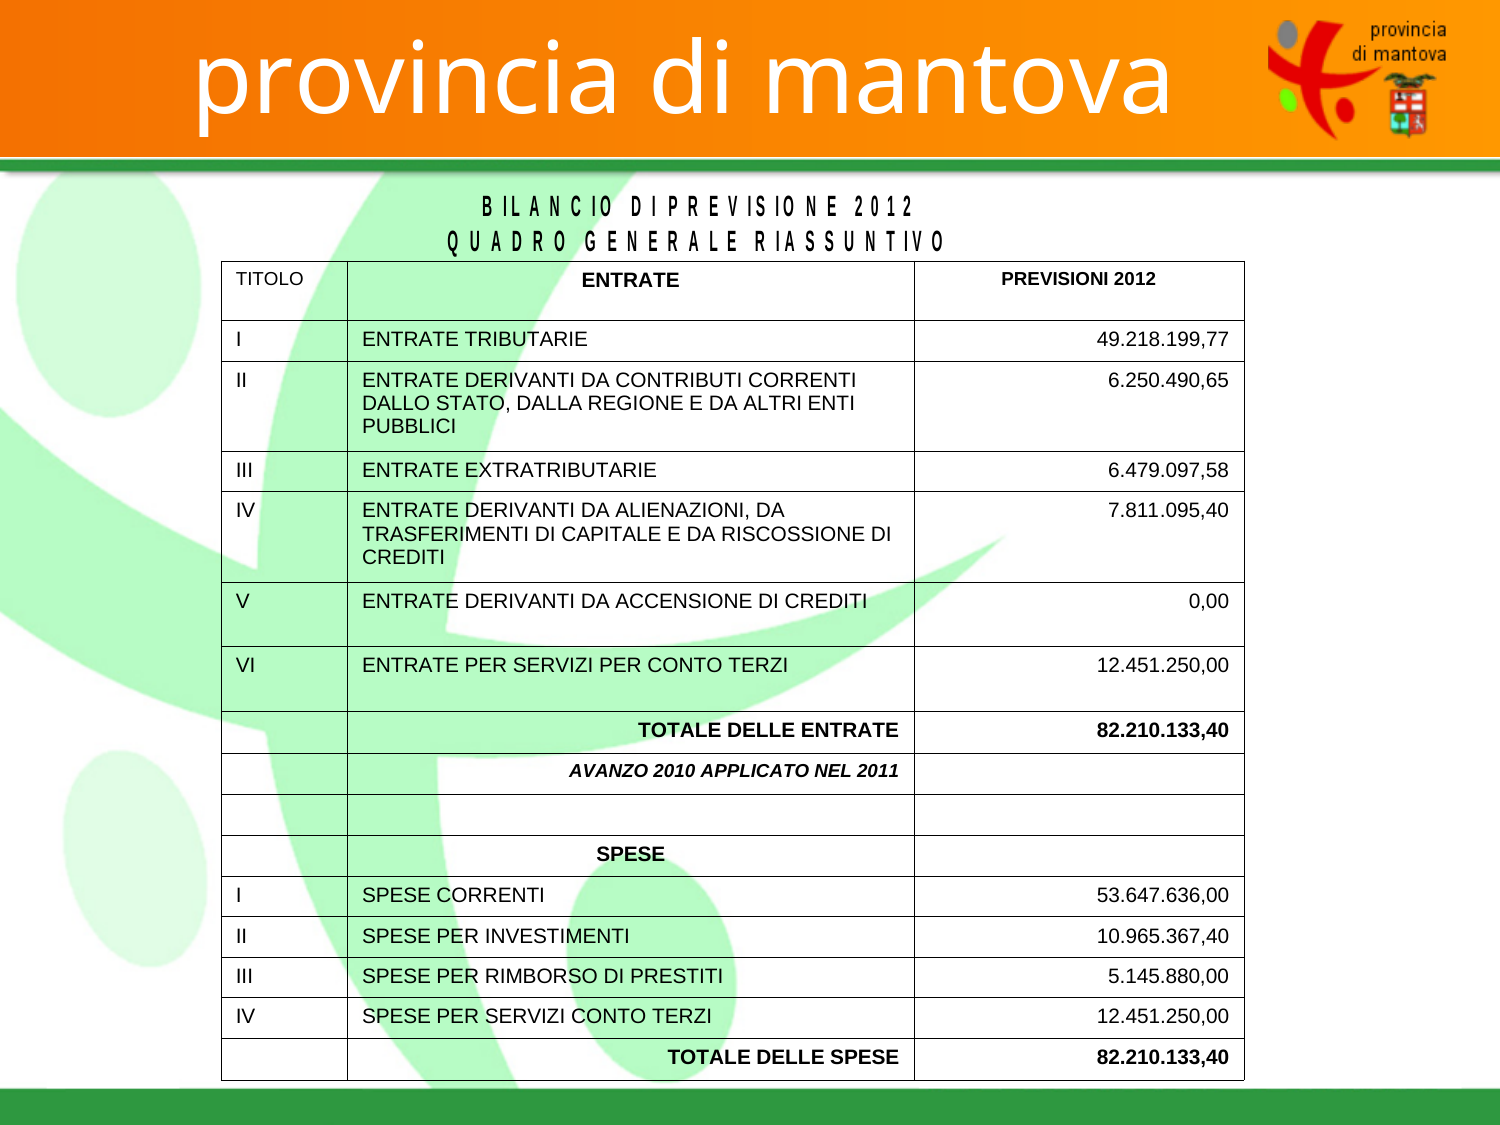

provincia di mantova
| TITOLO | ENTRATE | PREVISIONI 2012 |
| --- | --- | --- |
| I | ENTRATE TRIBUTARIE | 49.218.199,77 |
| II | ENTRATE DERIVANTI DA CONTRIBUTI CORRENTI DALLO STATO, DALLA REGIONE E DA ALTRI ENTI PUBBLICI | 6.250.490,65 |
| III | ENTRATE EXTRATRIBUTARIE | 6.479.097,58 |
| IV | ENTRATE DERIVANTI DA ALIENAZIONI, DA TRASFERIMENTI DI CAPITALE E DA RISCOSSIONE DI CREDITI | 7.811.095,40 |
| V | ENTRATE DERIVANTI DA ACCENSIONE DI CREDITI | 0,00 |
| VI | ENTRATE PER SERVIZI PER CONTO TERZI | 12.451.250,00 |
| | TOTALE DELLE ENTRATE | 82.210.133,40 |
| | AVANZO 2010 APPLICATO NEL 2011 | |
| | | |
| | SPESE | |
| I | SPESE CORRENTI | 53.647.636,00 |
| II | SPESE PER INVESTIMENTI | 10.965.367,40 |
| III | SPESE PER RIMBORSO DI PRESTITI | 5.145.880,00 |
| IV | SPESE PER SERVIZI CONTO TERZI | 12.451.250,00 |
| | TOTALE DELLE SPESE | 82.210.133,40 |